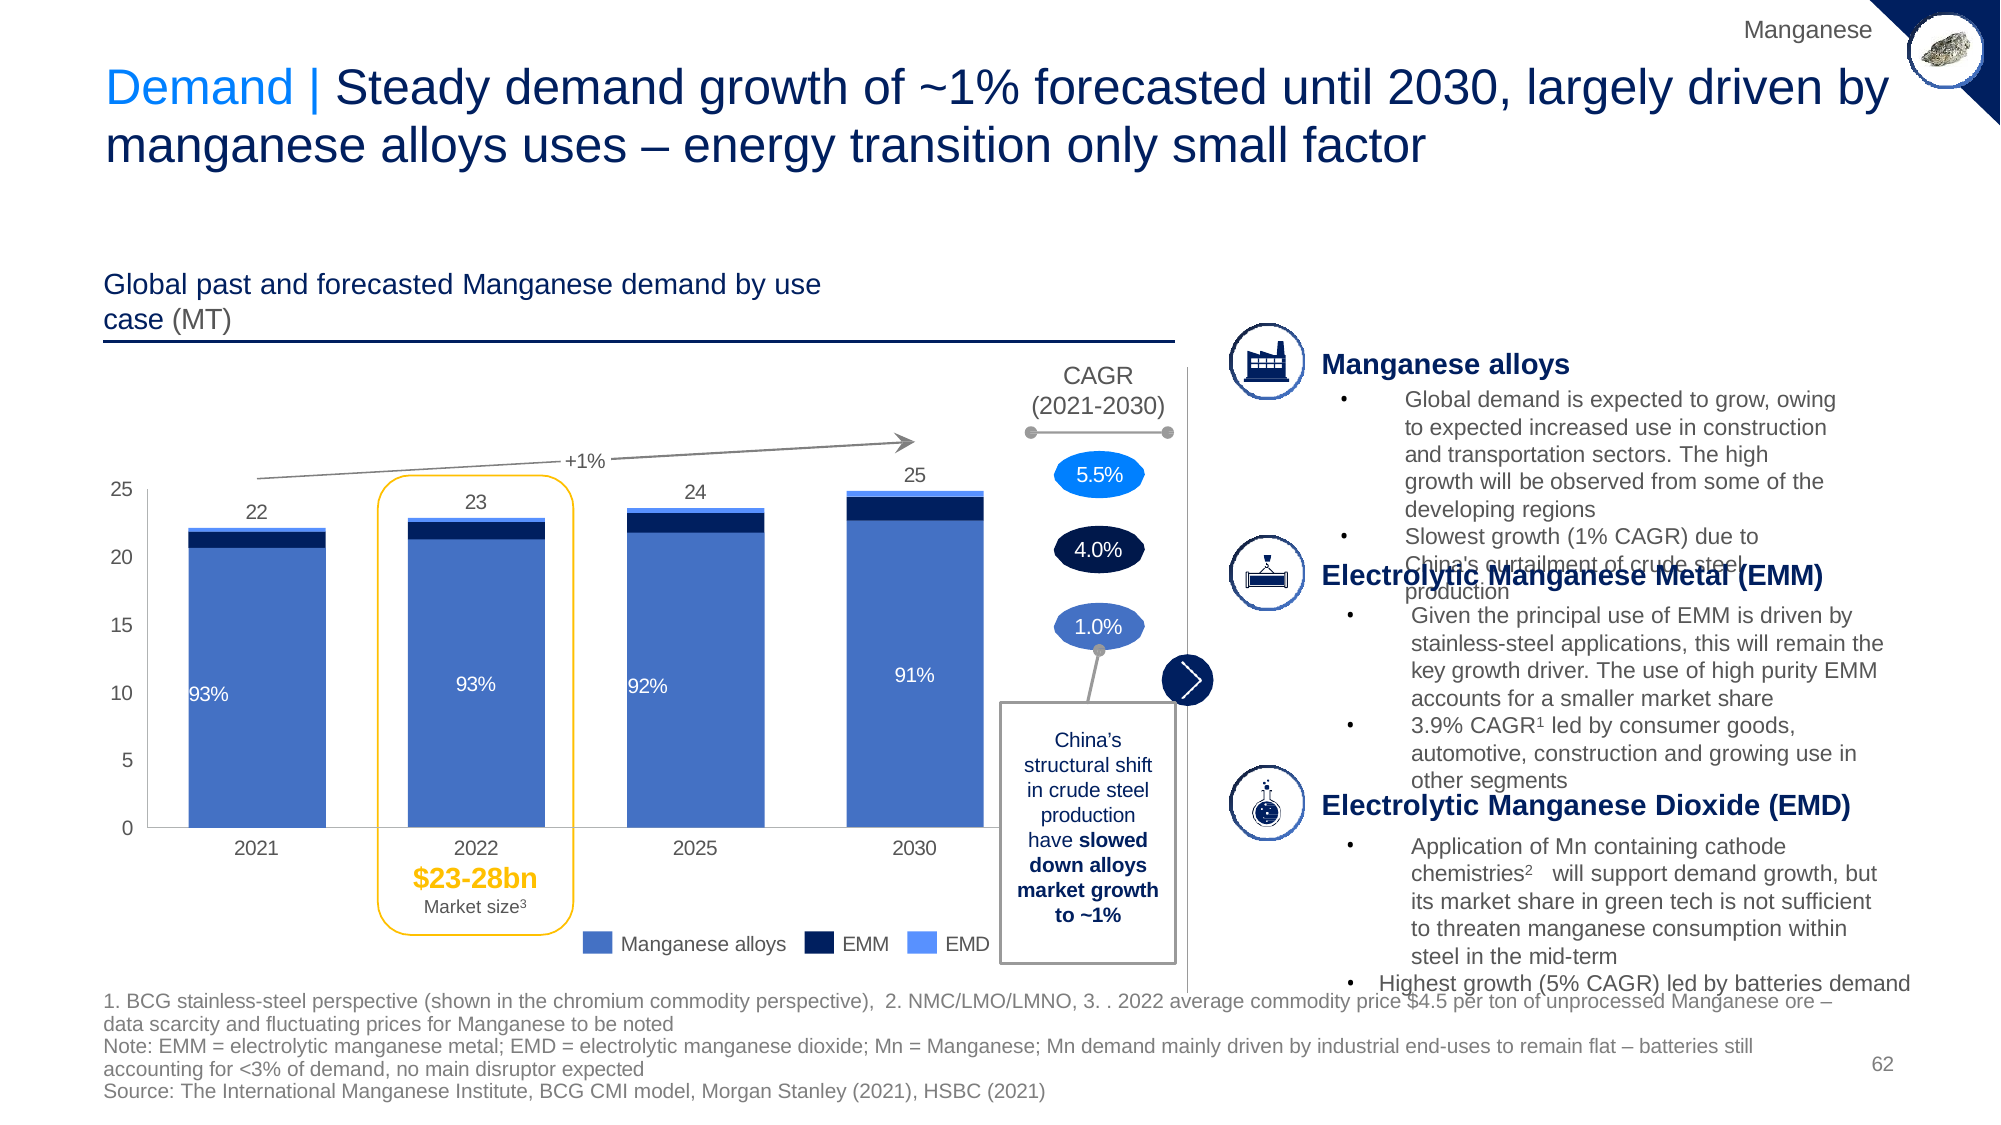

Manganese
# Demand | Steady demand growth of ~1% forecasted until 2030, largely driven by
manganese alloys uses – energy transition only small factor
Global past and forecasted Manganese demand by use case (MT)
Manganese alloys
CAGR (2021-2030)
	Global demand is expected to grow, owing to expected increased use in construction and transportation sectors. The high growth will be observed from some of the developing regions
	Slowest growth (1% CAGR) due to China's curtailment of crude steel production
+1%
5.5%
25
25
24
23
22
92%
4.0%
20
93%
Electrolytic Manganese Metal (EMM)
	Given the principal use of EMM is driven by stainless-steel applications, this will remain the key growth driver. The use of high purity EMM accounts for a smaller market share
	3.9% CAGR1 led by consumer goods, automotive, construction and growing use in other segments
15
1.0%
91%
93%
10
China’s structural shift in crude steel production have slowed down alloys market growth to ~1%
5
Electrolytic Manganese Dioxide (EMD)
0
	Application of Mn containing cathode chemistries2 will support demand growth, but its market share in green tech is not sufficient to threaten manganese consumption within steel in the mid-term
Highest growth (5% CAGR) led by batteries demand
2021
2022
$23-28bn
Market size3
2025
2030
Manganese alloys	EMM	EMD
1. BCG stainless-steel perspective (shown in the chromium commodity perspective), 2. NMC/LMO/LMNO, 3. . 2022 average commodity price $4.5 per ton of unprocessed Manganese ore – data scarcity and fluctuating prices for Manganese to be noted
Note: EMM = electrolytic manganese metal; EMD = electrolytic manganese dioxide; Mn = Manganese; Mn demand mainly driven by industrial end-uses to remain flat – batteries still accounting for <3% of demand, no main disruptor expected
Source: The International Manganese Institute, BCG CMI model, Morgan Stanley (2021), HSBC (2021)
62